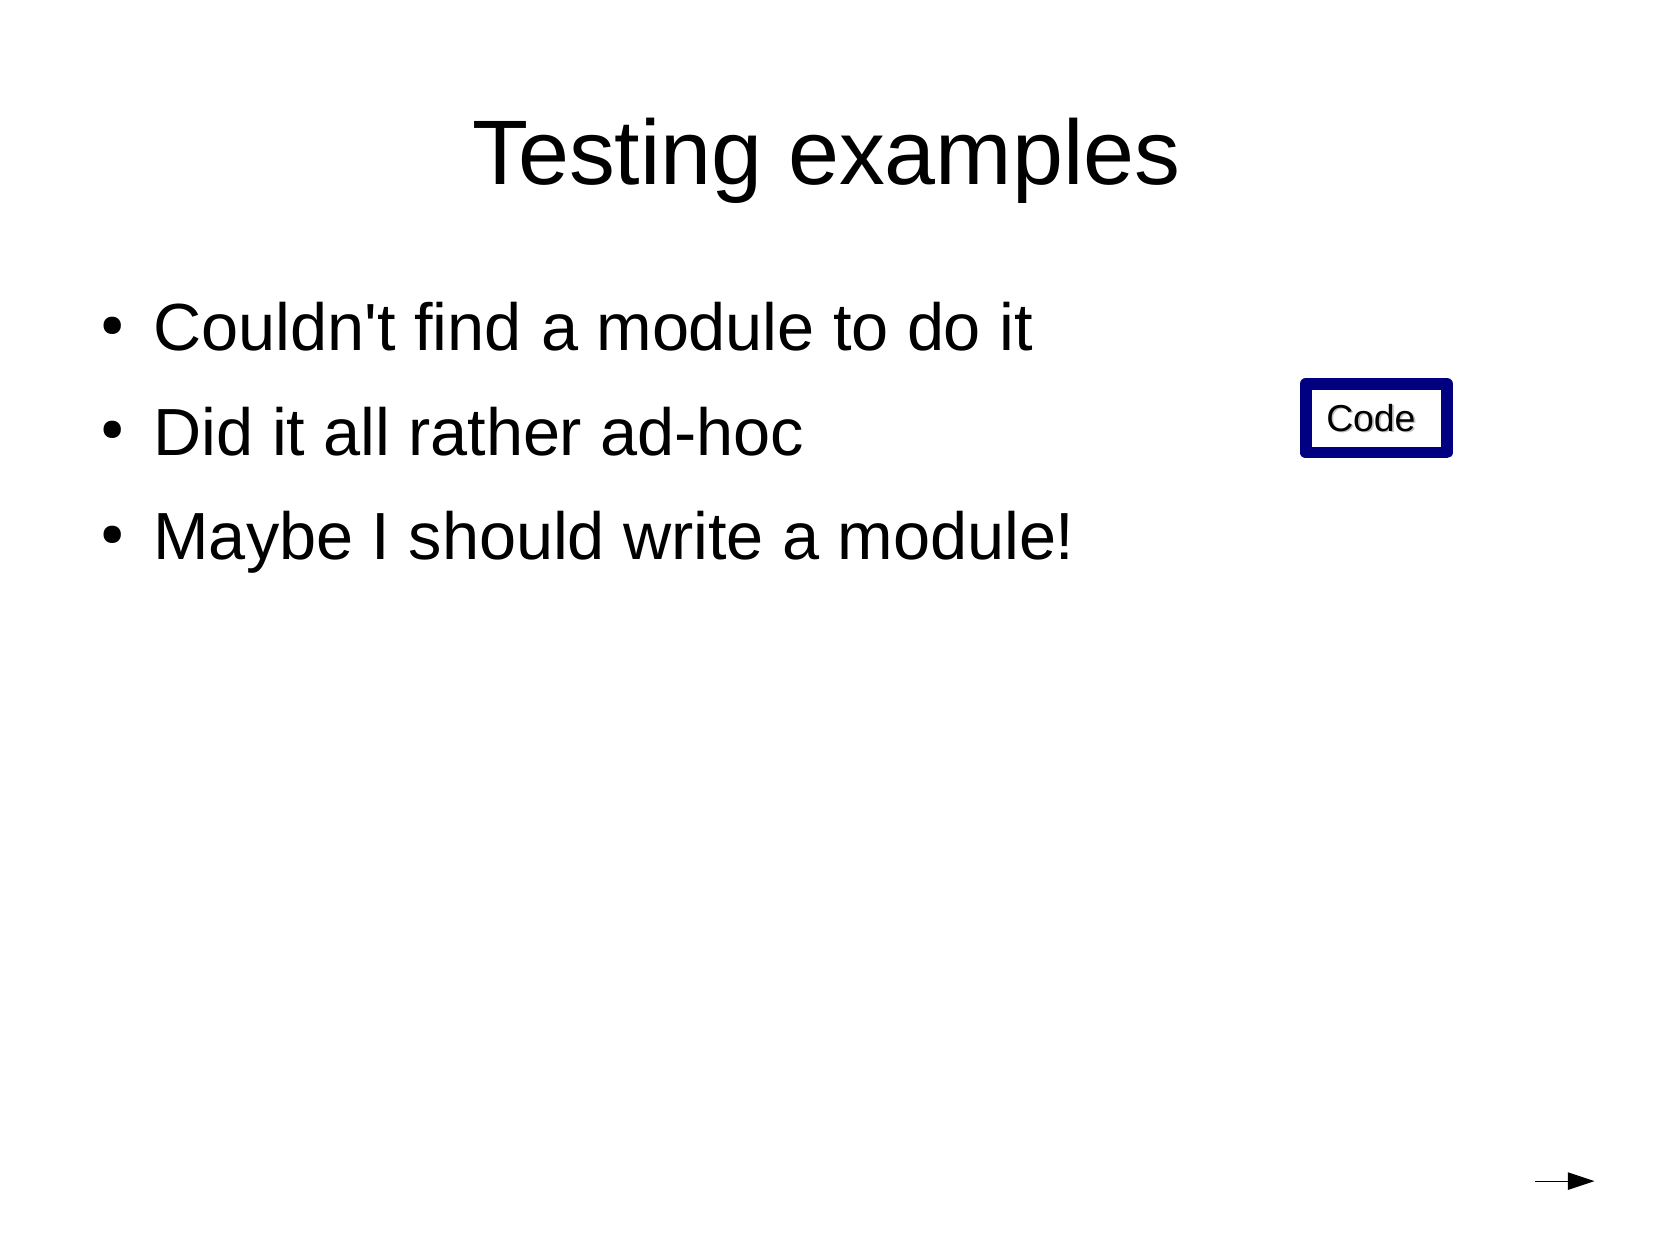

# Testing examples
Couldn't find	 a module to do it
Did it all rather ad-hoc
Maybe I should write a module!
Code